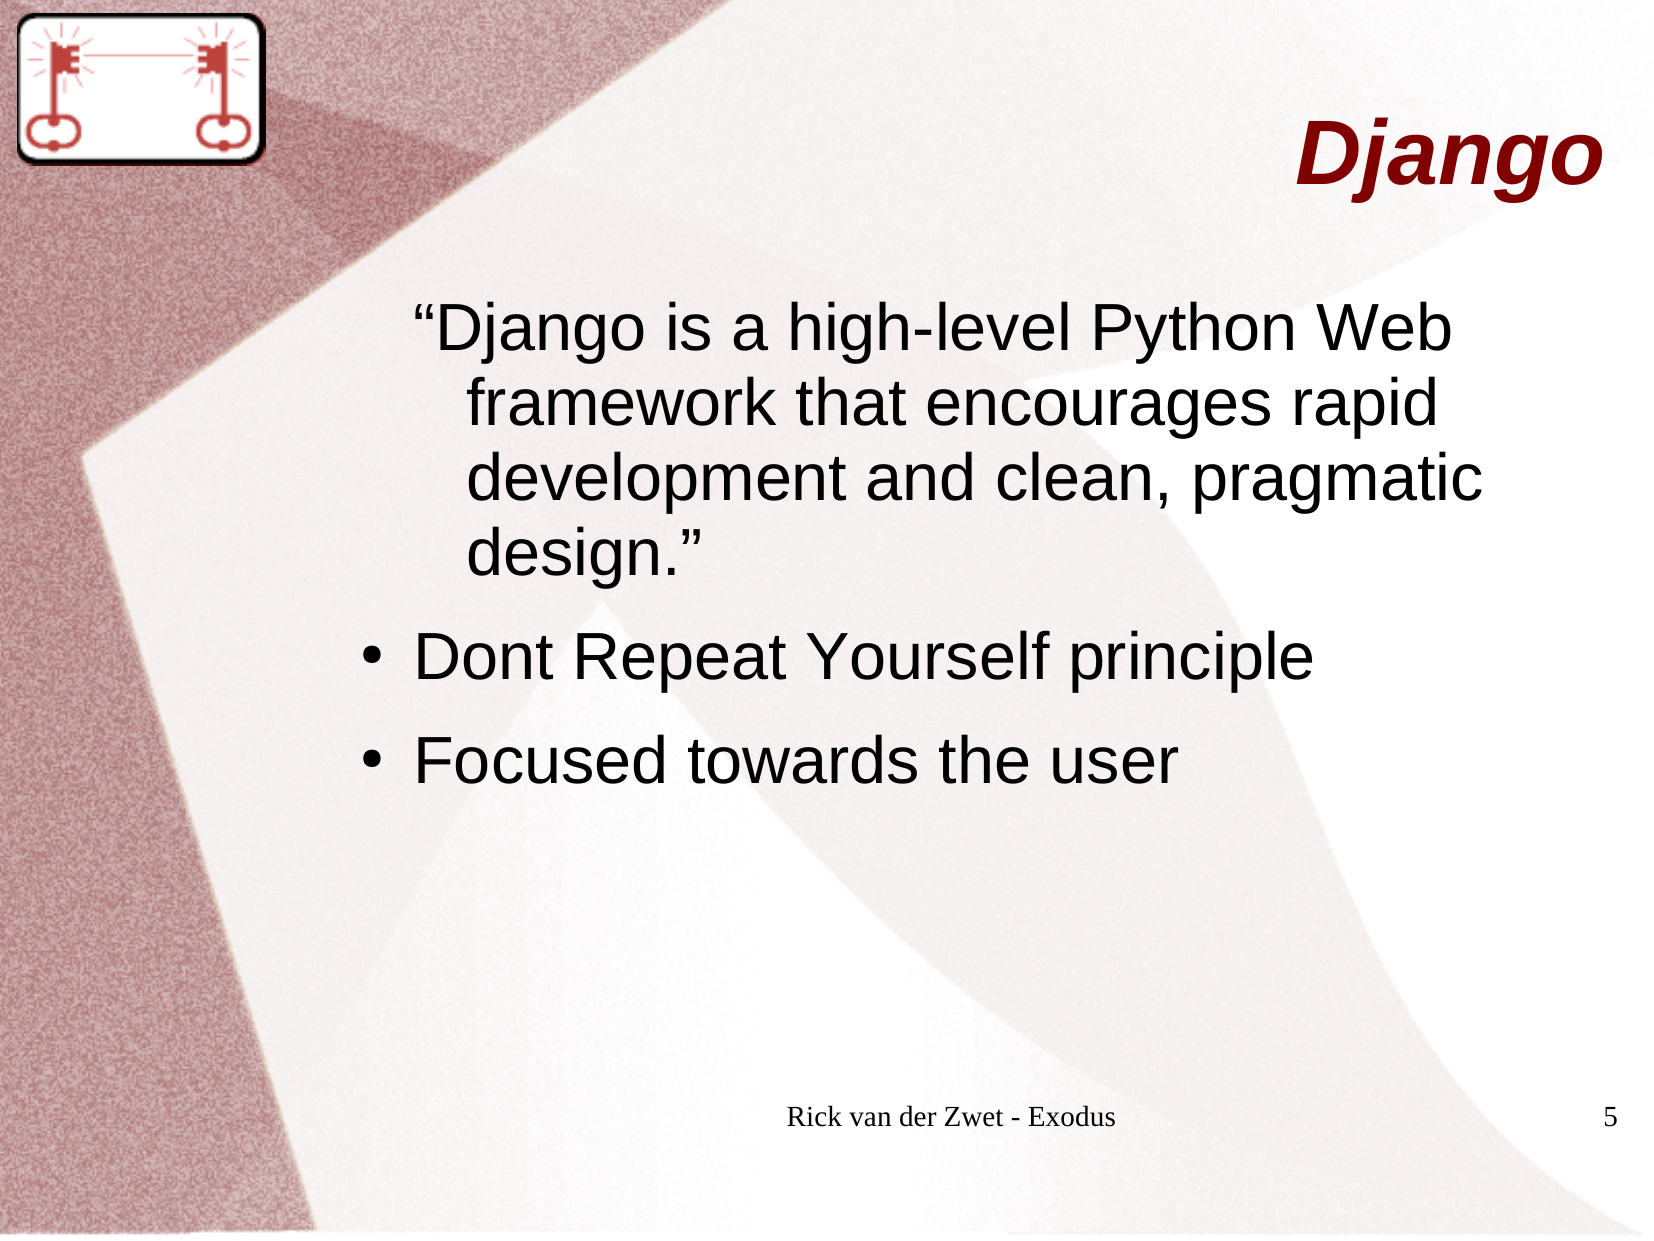

# Django
“Django is a high-level Python Web framework that encourages rapid development and clean, pragmatic design.”
Dont Repeat Yourself principle
Focused towards the user
Rick van der Zwet - Exodus
5